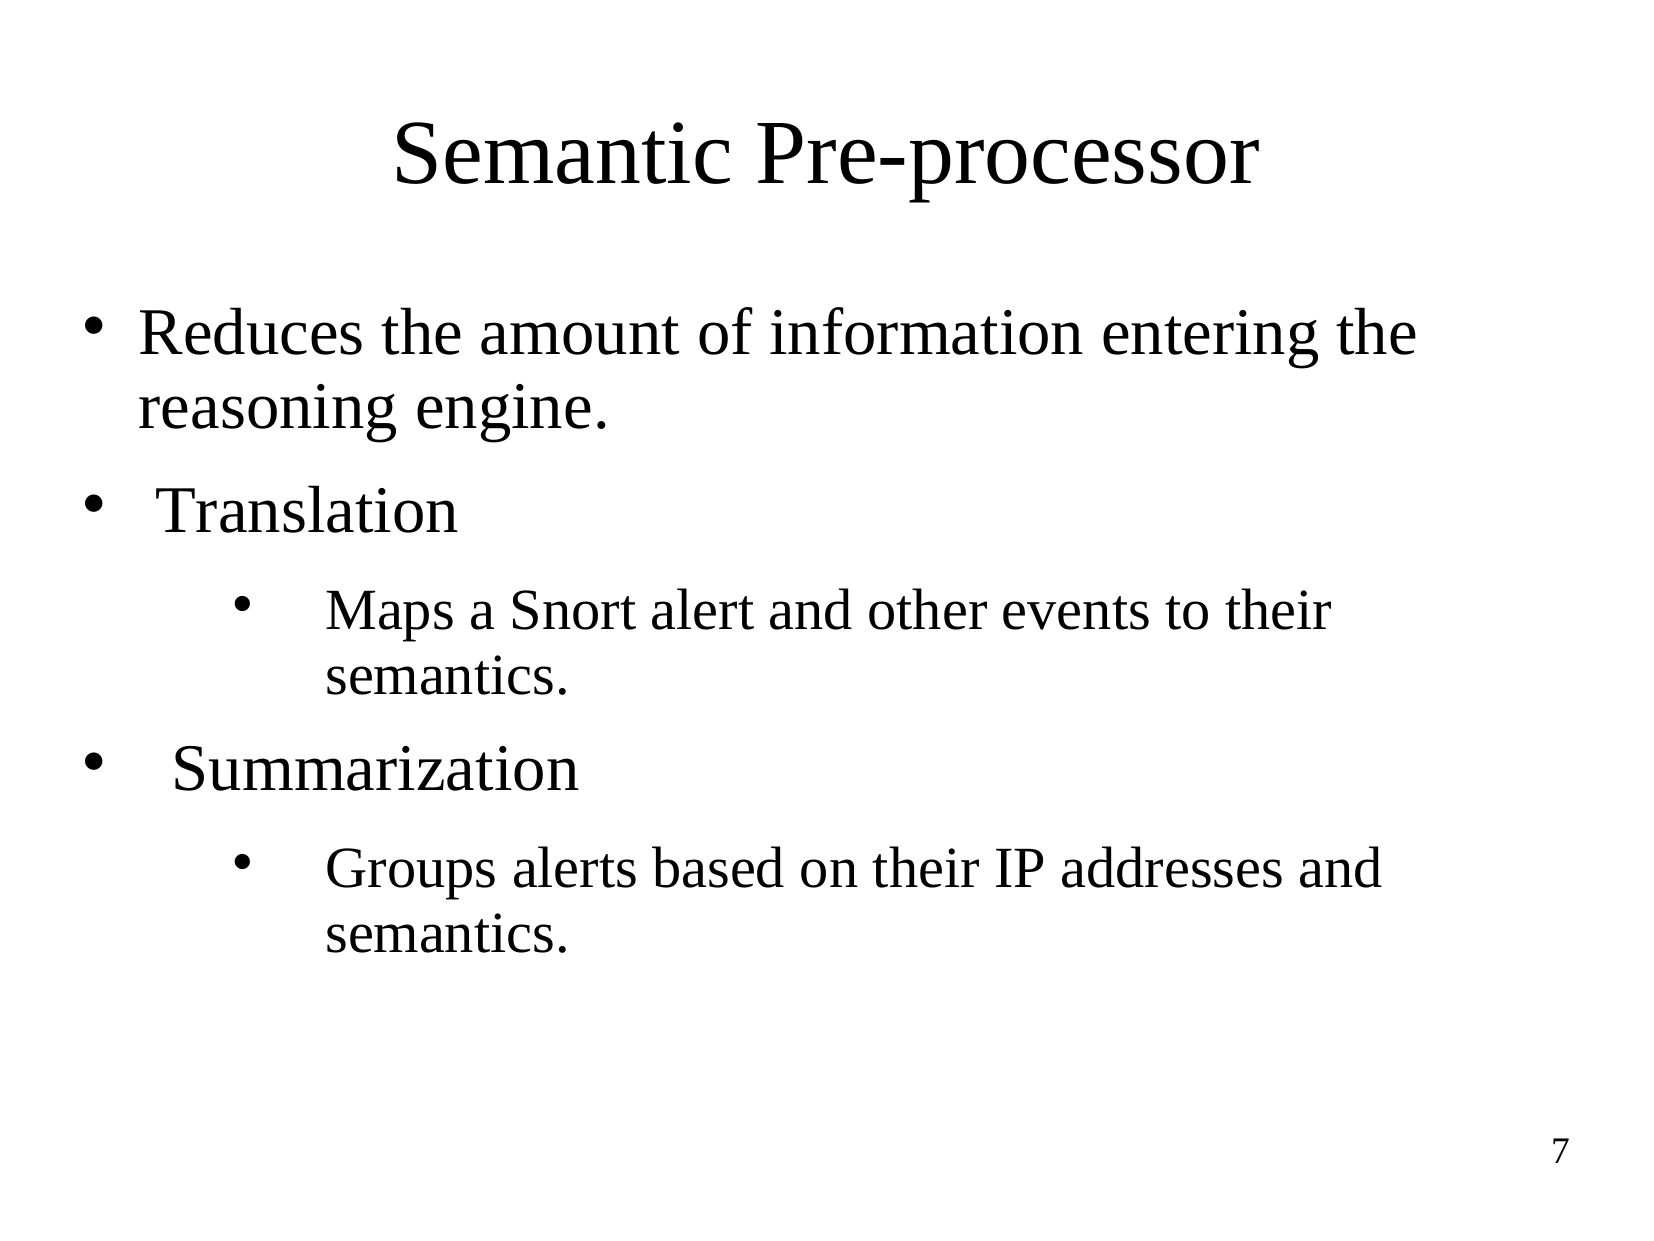

# Semantic Pre-processor
Reduces the amount of information entering the reasoning engine.
 Translation
Maps a Snort alert and other events to their semantics.
 Summarization
Groups alerts based on their IP addresses and semantics.
7